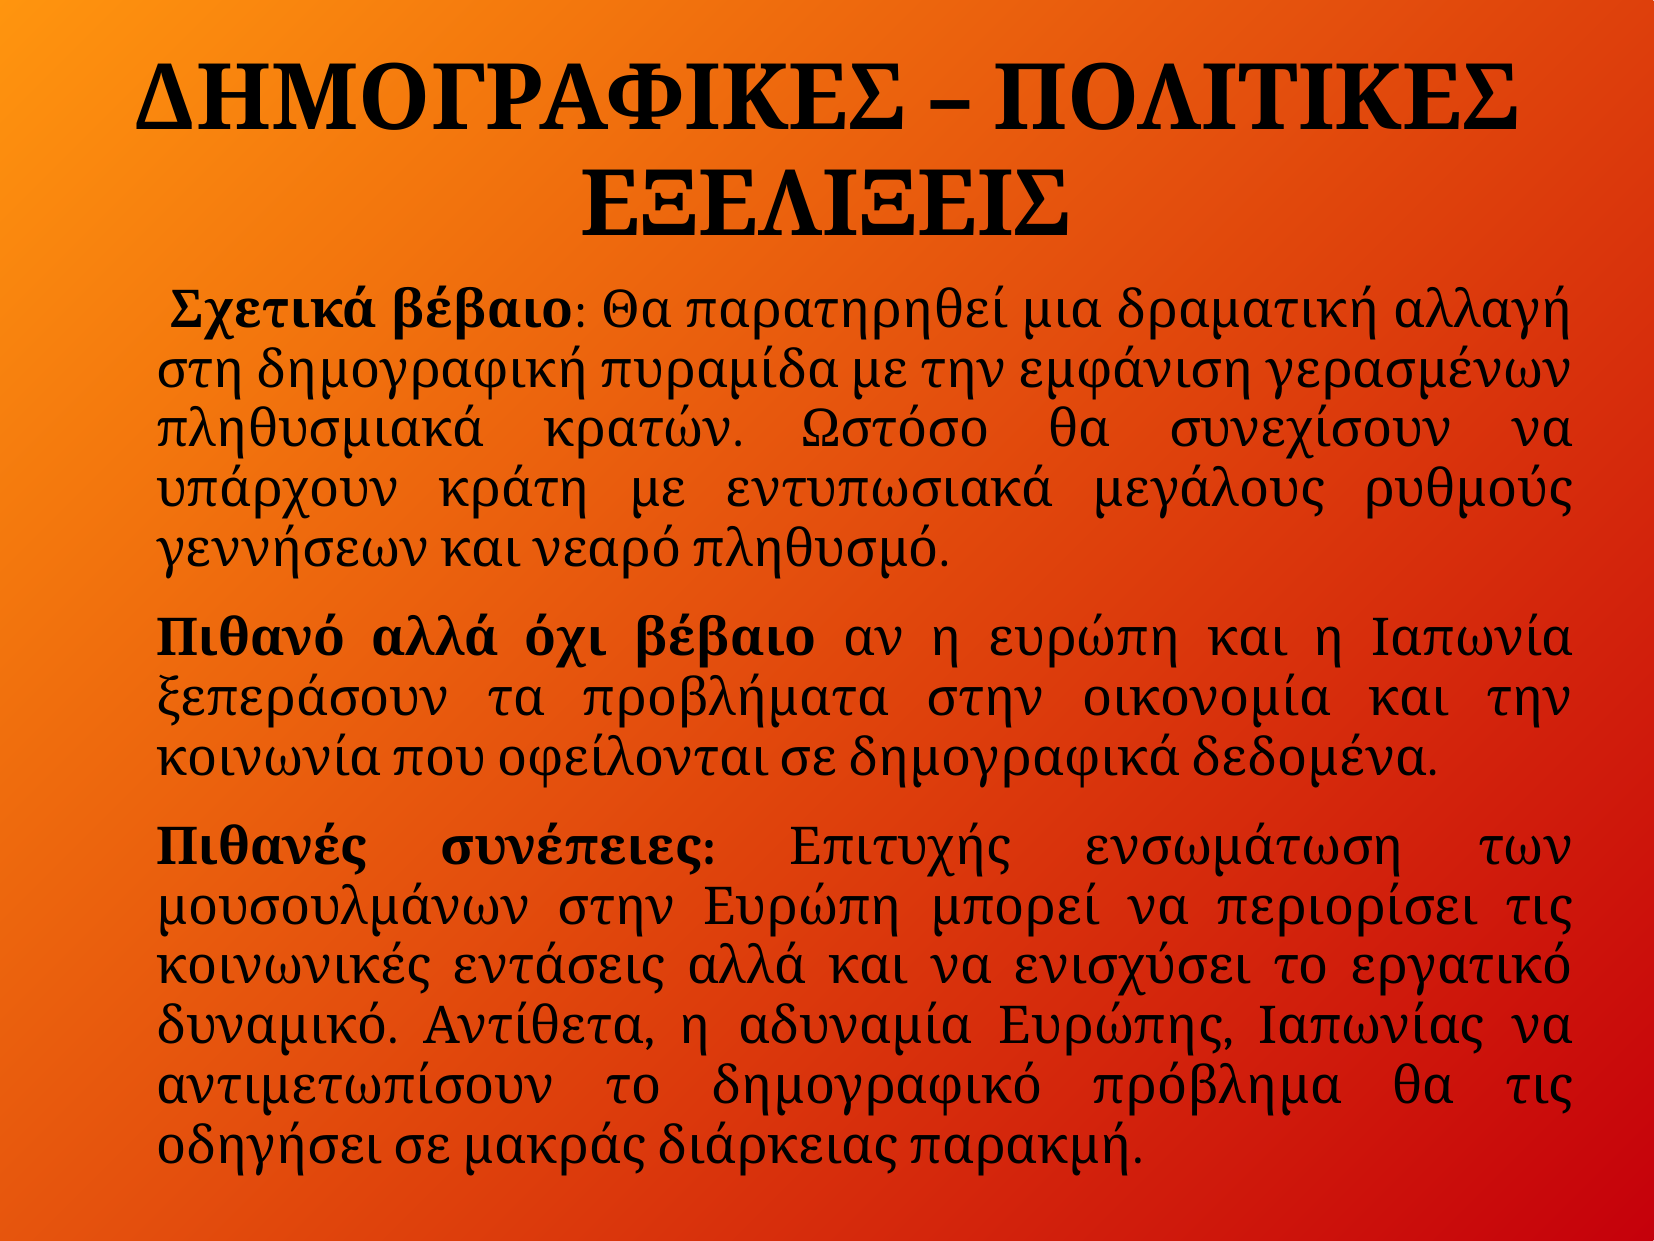

# ΔΗΜΟΓΡΑΦΙΚΕΣ – ΠΟΛΙΤΙΚΕΣ ΕΞΕΛΙΞΕΙΣ
 Σχετικά βέβαιο: Θα παρατηρηθεί μια δραματική αλλαγή στη δημογραφική πυραμίδα με την εμφάνιση γερασμένων πληθυσμιακά κρατών. Ωστόσο θα συνεχίσουν να υπάρχουν κράτη με εντυπωσιακά μεγάλους ρυθμούς γεννήσεων και νεαρό πληθυσμό.
Πιθανό αλλά όχι βέβαιο αν η ευρώπη και η Ιαπωνία ξεπεράσουν τα προβλήματα στην οικονομία και την κοινωνία που οφείλονται σε δημογραφικά δεδομένα.
Πιθανές συνέπειες: Επιτυχής ενσωμάτωση των μουσουλμάνων στην Ευρώπη μπορεί να περιορίσει τις κοινωνικές εντάσεις αλλά και να ενισχύσει το εργατικό δυναμικό. Αντίθετα, η αδυναμία Ευρώπης, Ιαπωνίας να αντιμετωπίσουν το δημογραφικό πρόβλημα θα τις οδηγήσει σε μακράς διάρκειας παρακμή.